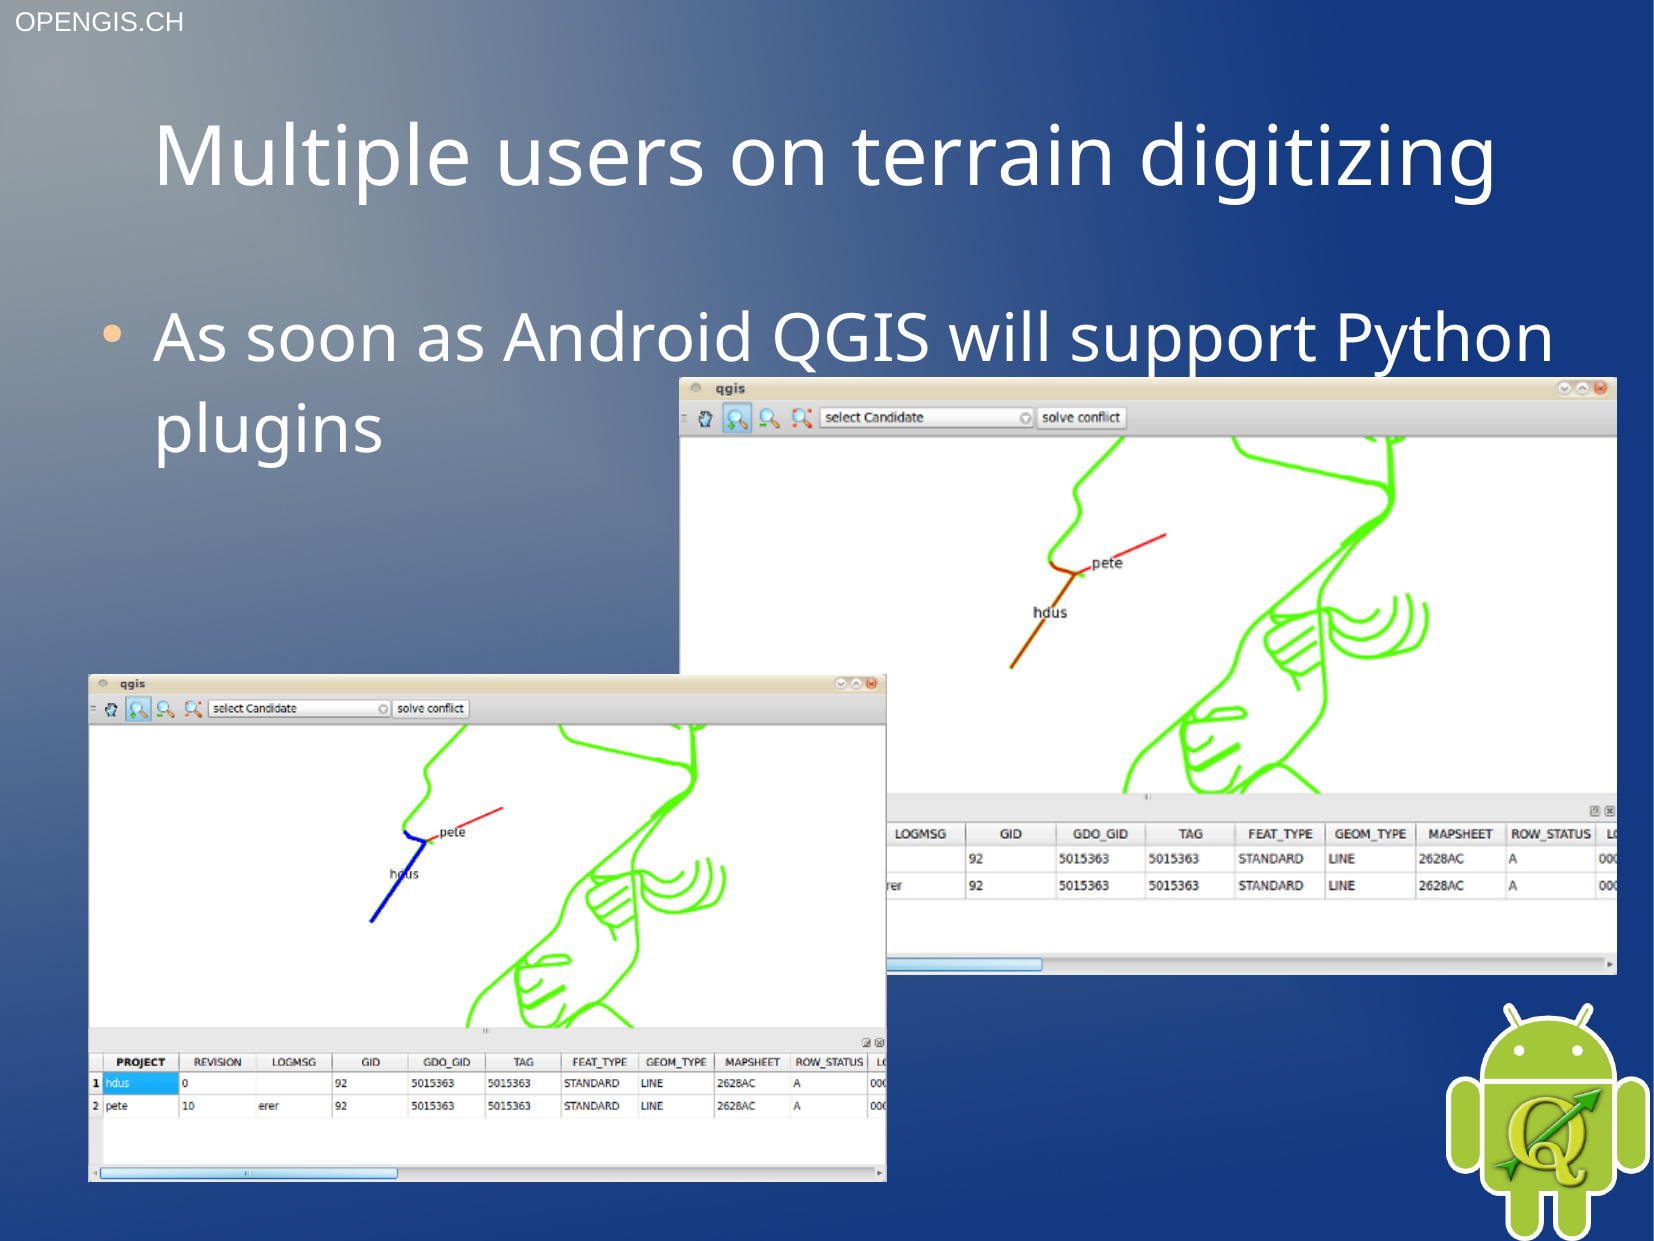

# Multiple users on terrain digitizing
As soon as Android QGIS will support Python plugins